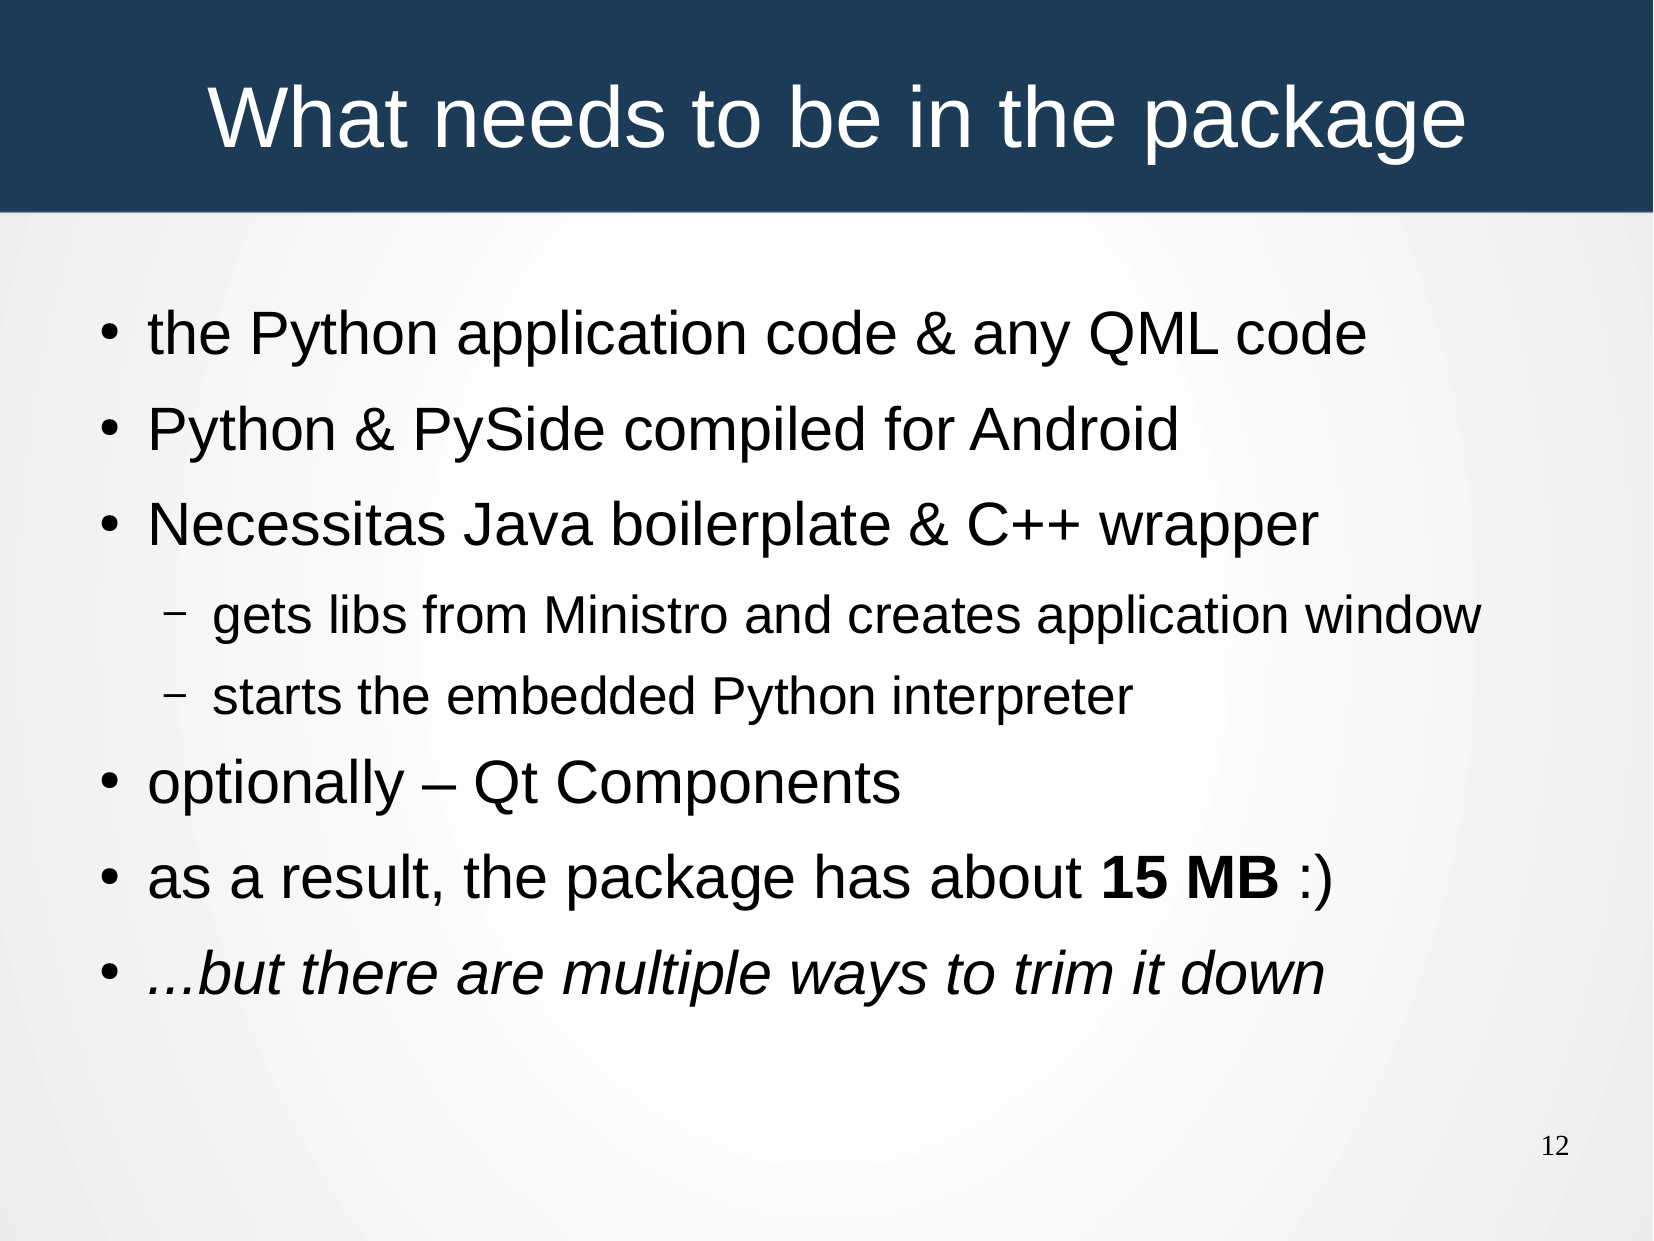

# What needs to be in the package
the Python application code & any QML code
Python & PySide compiled for Android
Necessitas Java boilerplate & C++ wrapper
gets libs from Ministro and creates application window
starts the embedded Python interpreter
optionally – Qt Components
as a result, the package has about 15 MB :)
...but there are multiple ways to trim it down
12